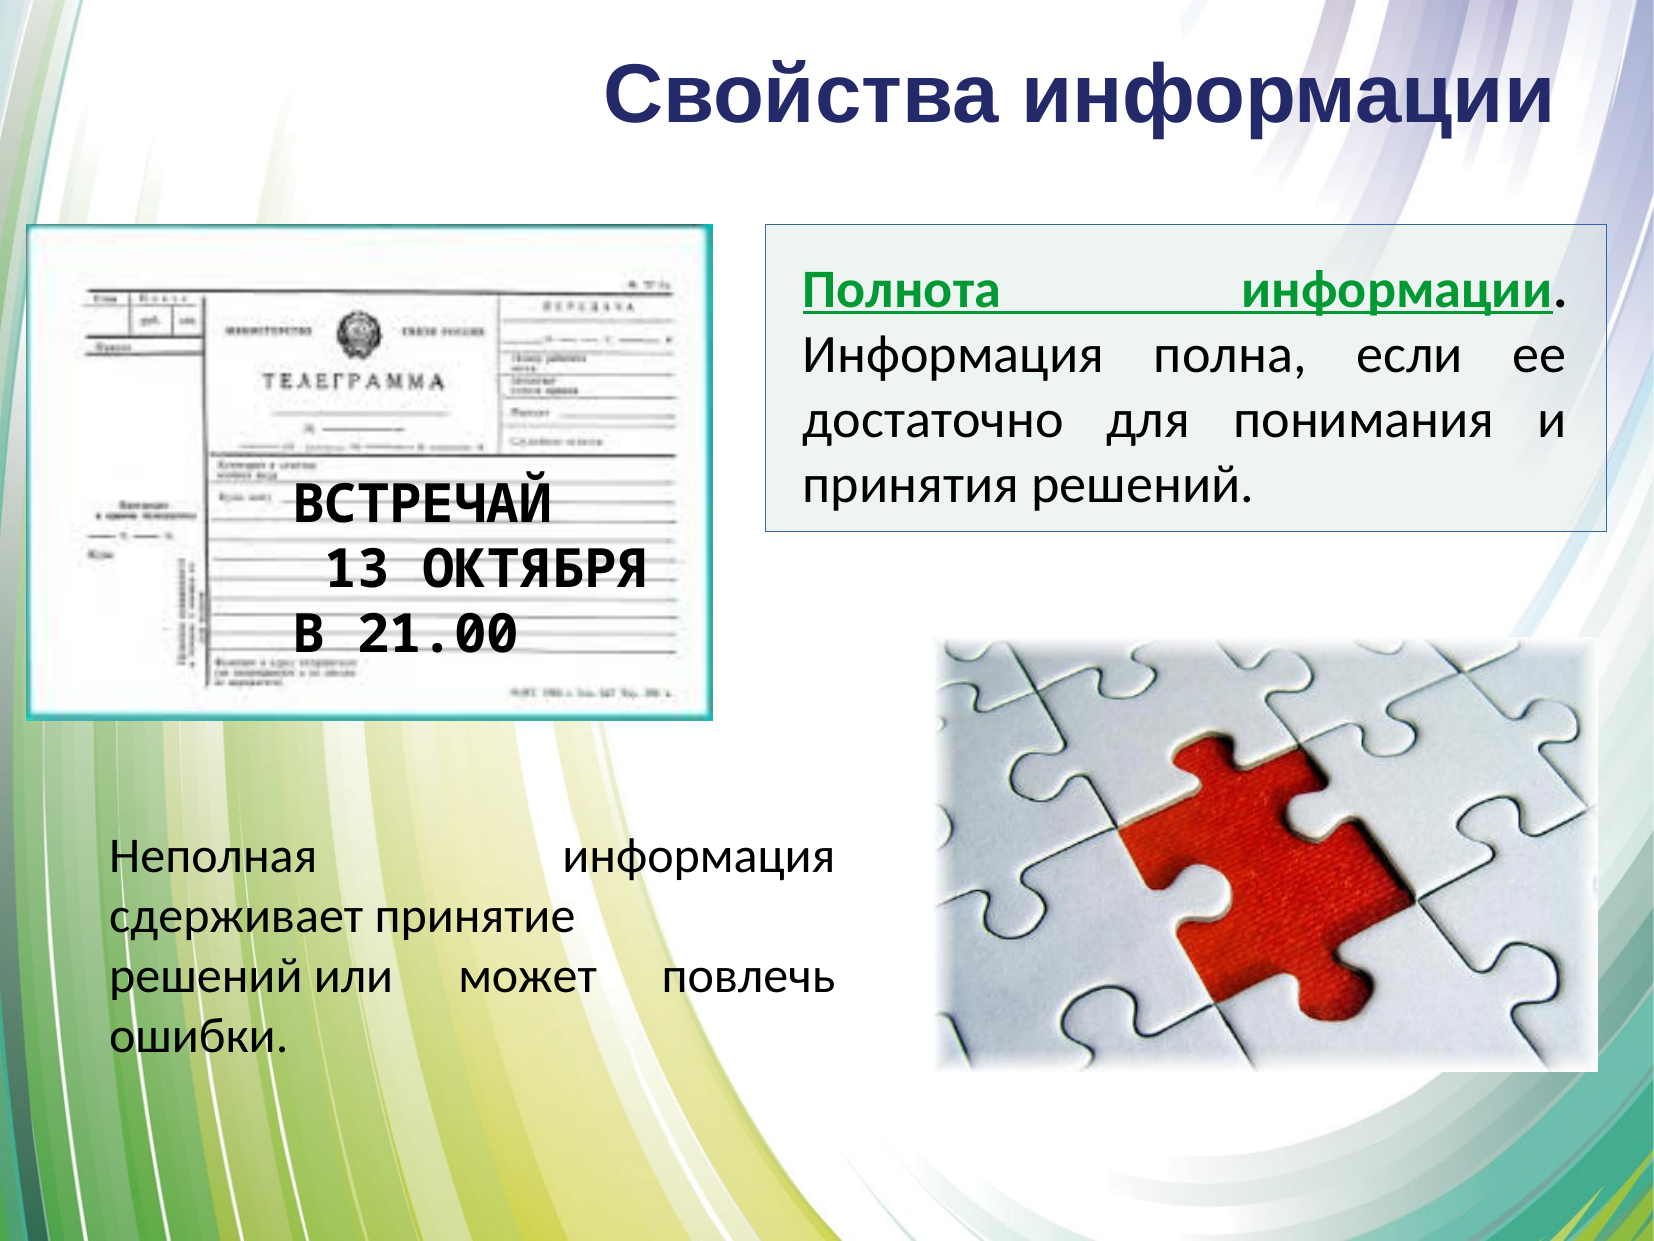

Свойства информации
Полнота информации. Информация полна, если ее достаточно для понимания и принятия решений.
ВСТРЕЧАЙ
 13 ОКТЯБРЯ
В 21.00
Неполная информация сдерживает принятие решений или может повлечь ошибки.